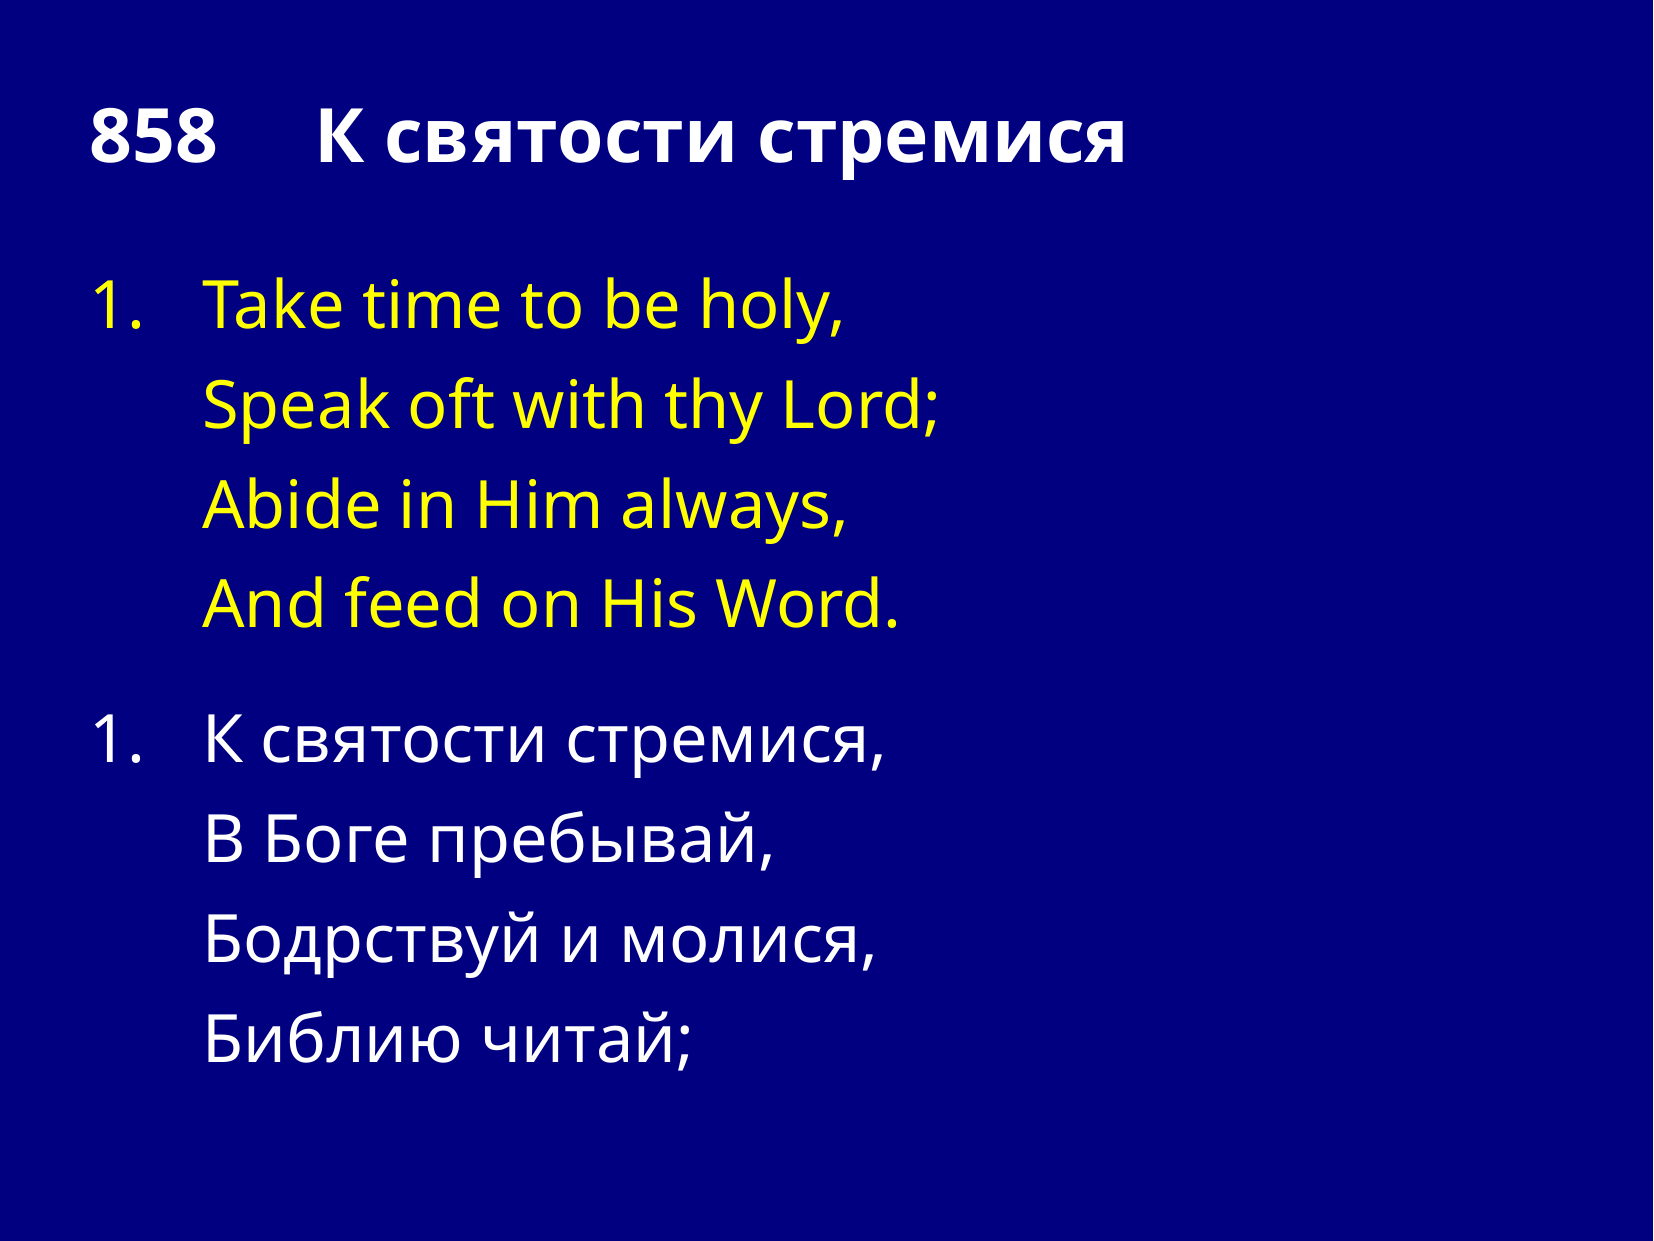

858	К святости стремися
1.	Take time to be holy,
	Speak oft with thy Lord;
	Abide in Him always,
	And feed on His Word.
1.	К святости стремися,
	В Боге пребывай,
	Бодрствуй и молися,
	Библию читай;